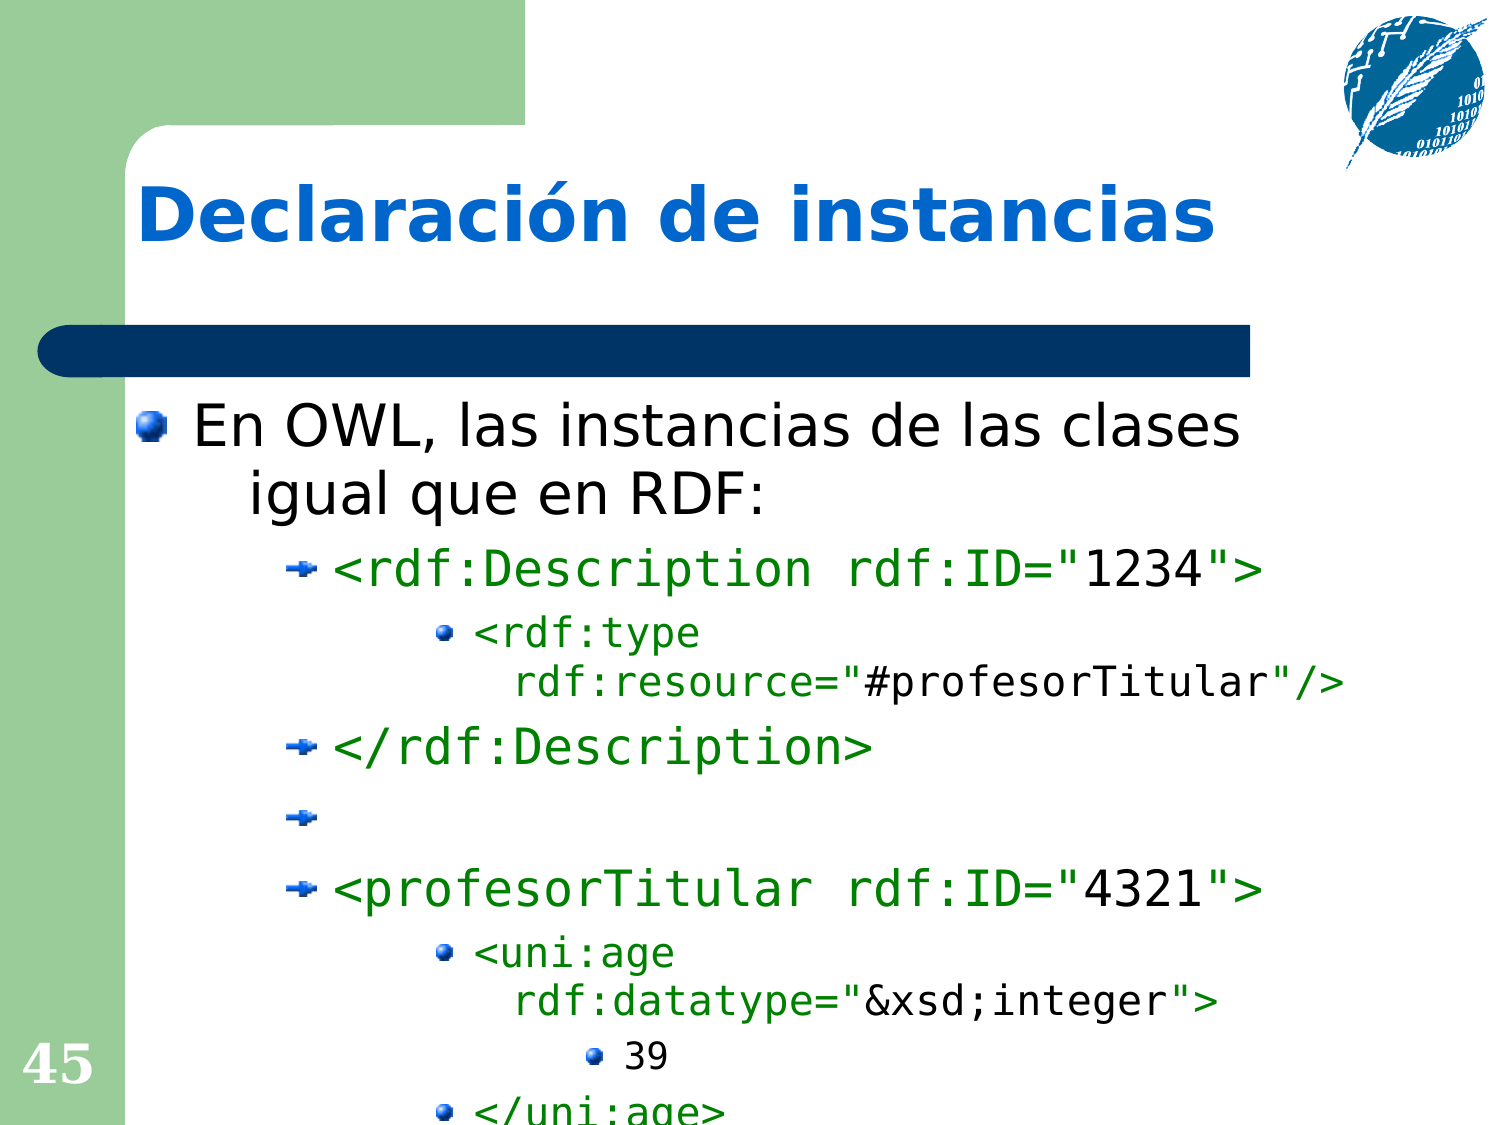

# Declaración de instancias
En OWL, las instancias de las clases igual que en RDF:
<rdf:Description rdf:ID="1234">
<rdf:type rdf:resource="#profesorTitular"/>
</rdf:Description>
<profesorTitular rdf:ID="4321">
<uni:age rdf:datatype="&xsd;integer">
39
</uni:age>
</profesorTitular>
45